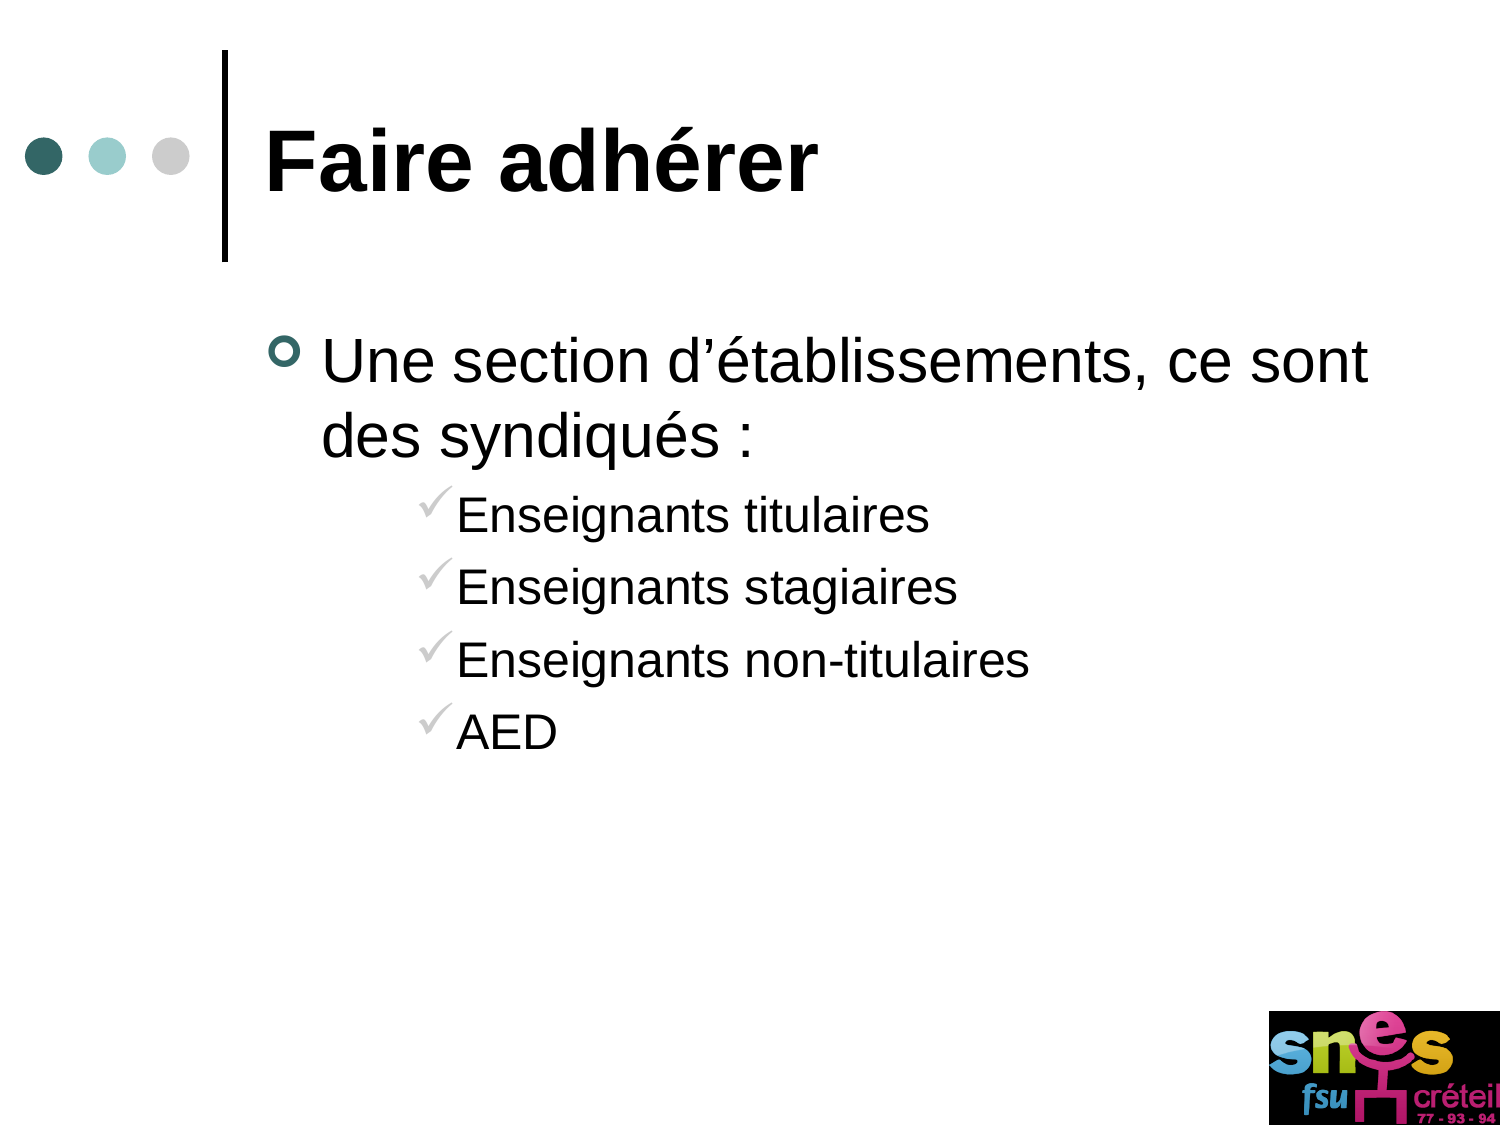

# Faire adhérer
Une section d’établissements, ce sont des syndiqués :
Enseignants titulaires
Enseignants stagiaires
Enseignants non-titulaires
AED